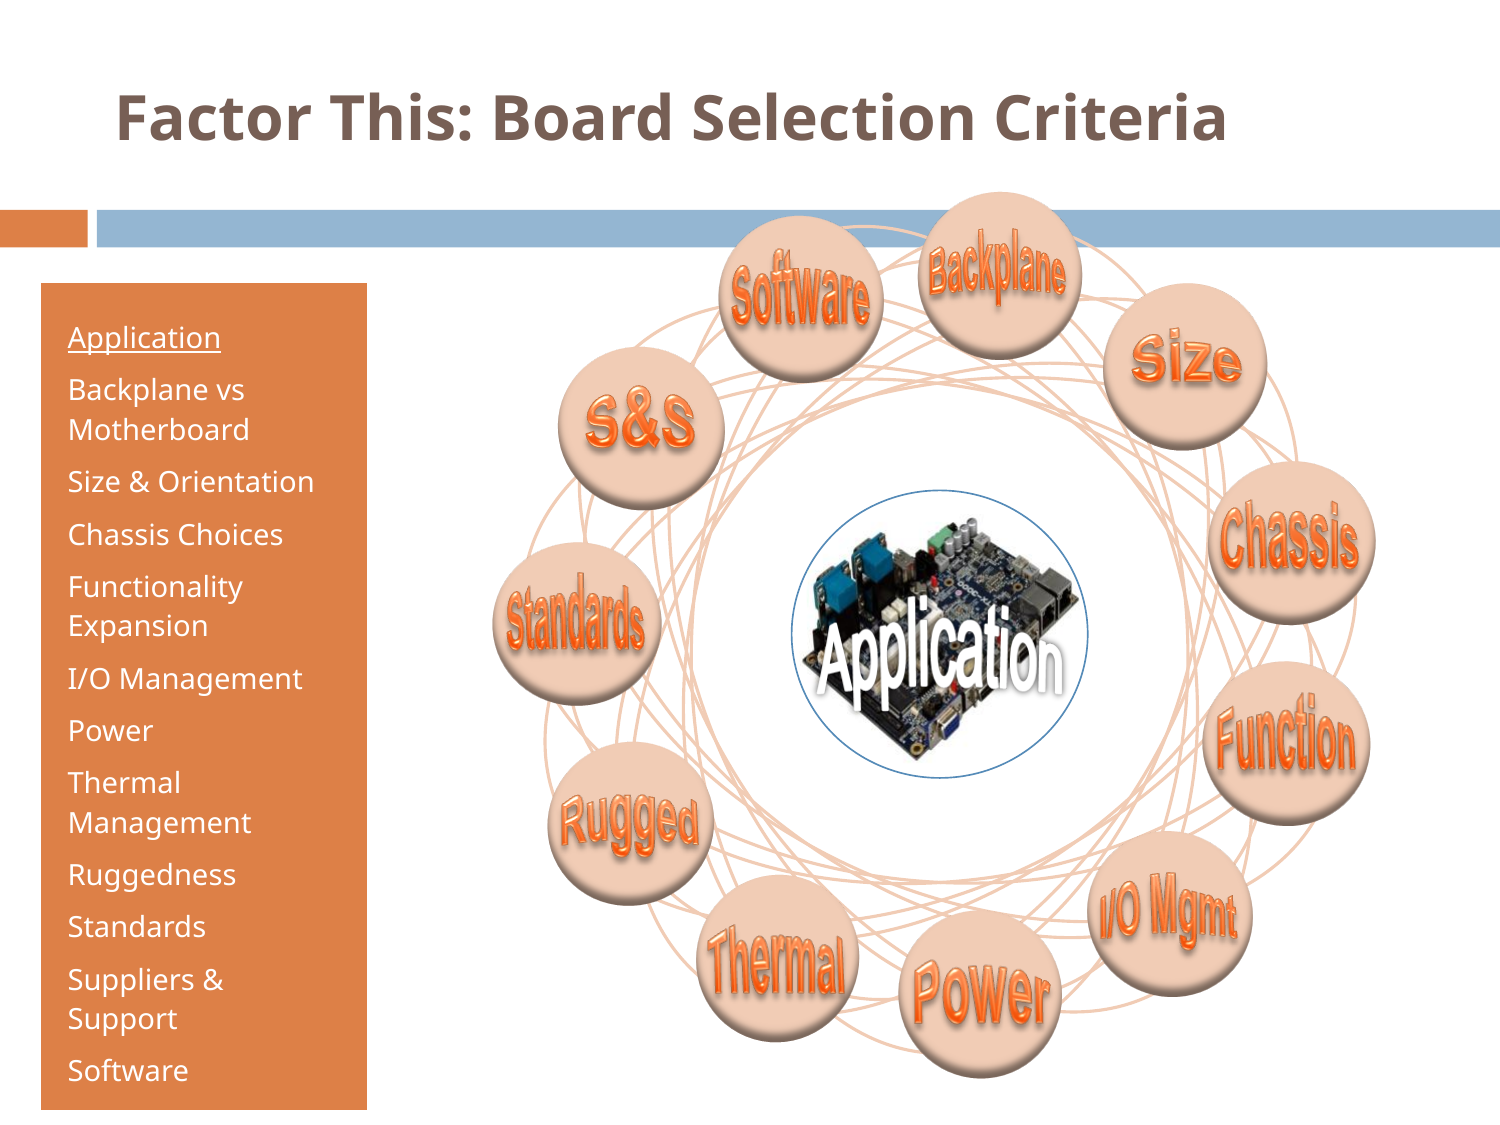

# Factor This: Board Selection Criteria
Application
Backplane vs Motherboard
Size & Orientation
Chassis Choices
Functionality Expansion
I/O Management
Power
Thermal Management
Ruggedness
Standards
Suppliers & Support
Software